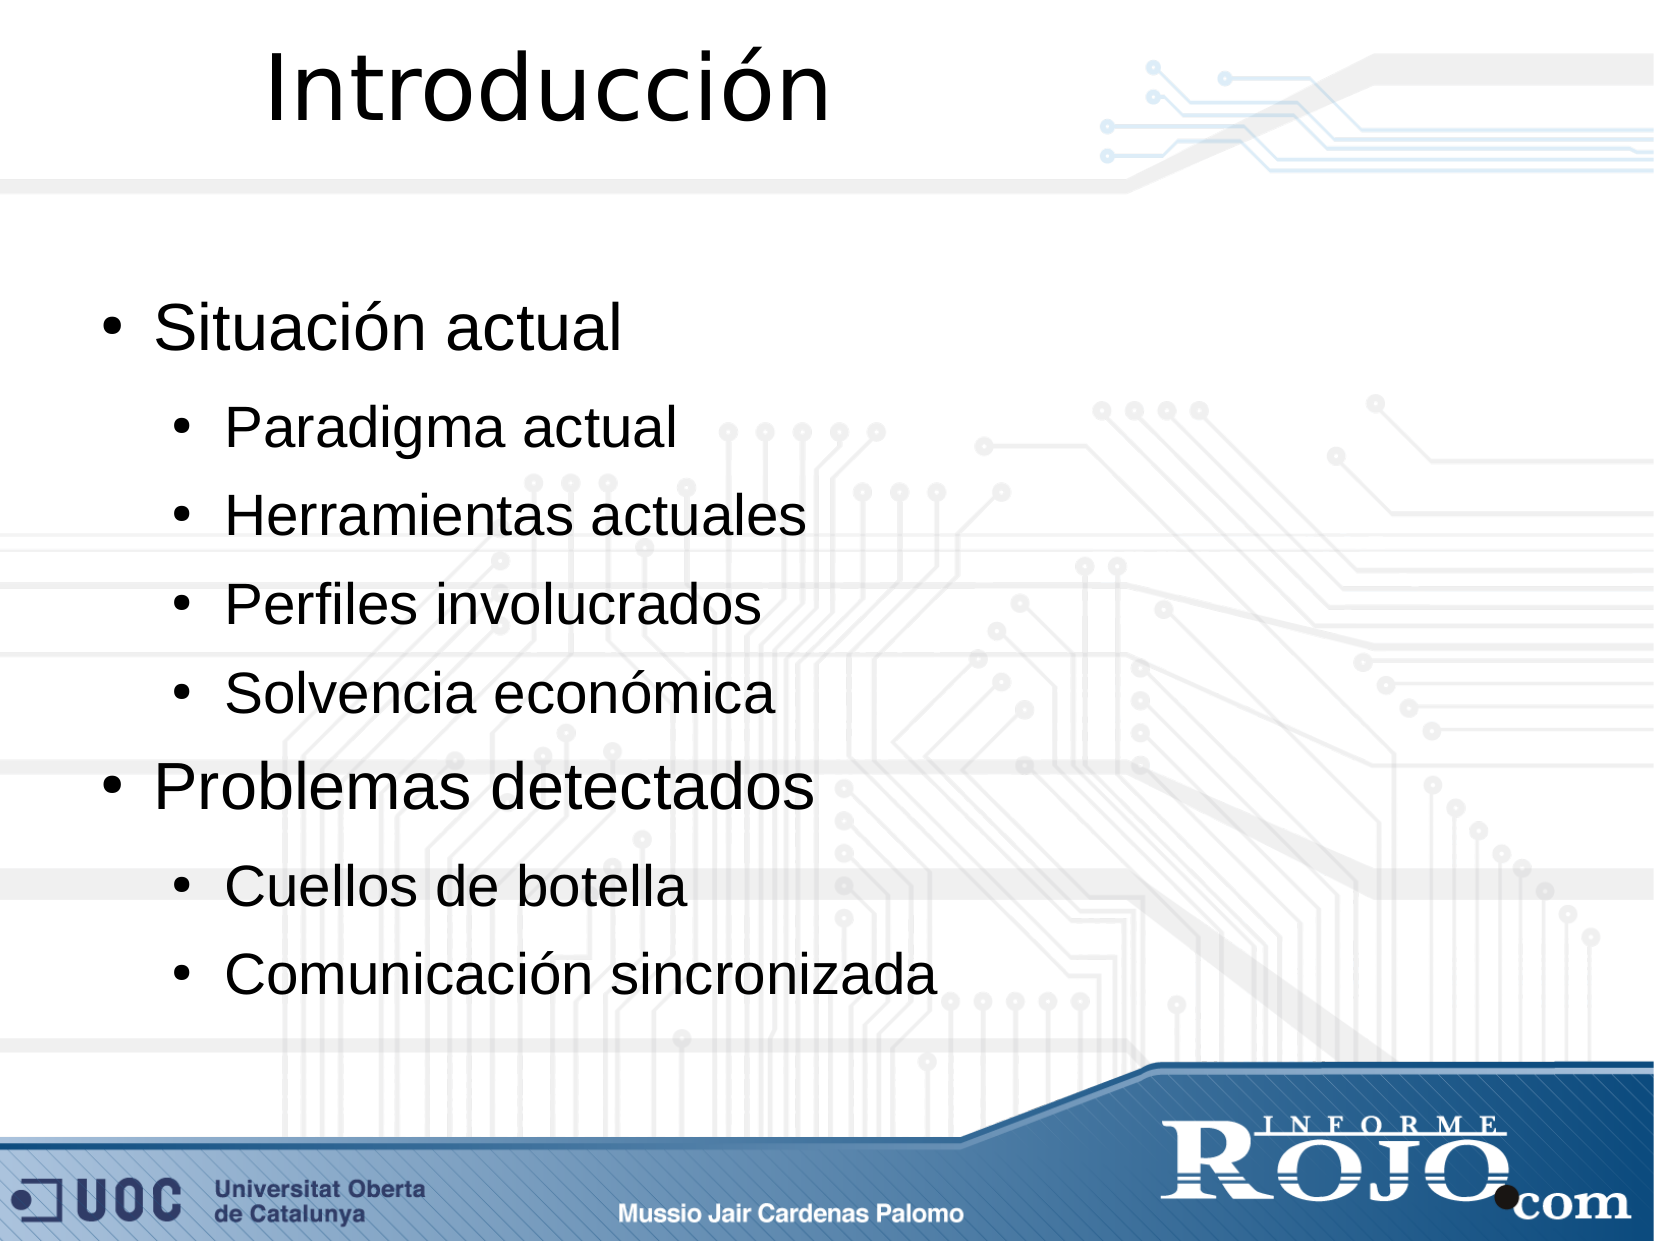

# Introducción
Situación actual
Paradigma actual
Herramientas actuales
Perfiles involucrados
Solvencia económica
Problemas detectados
Cuellos de botella
Comunicación sincronizada